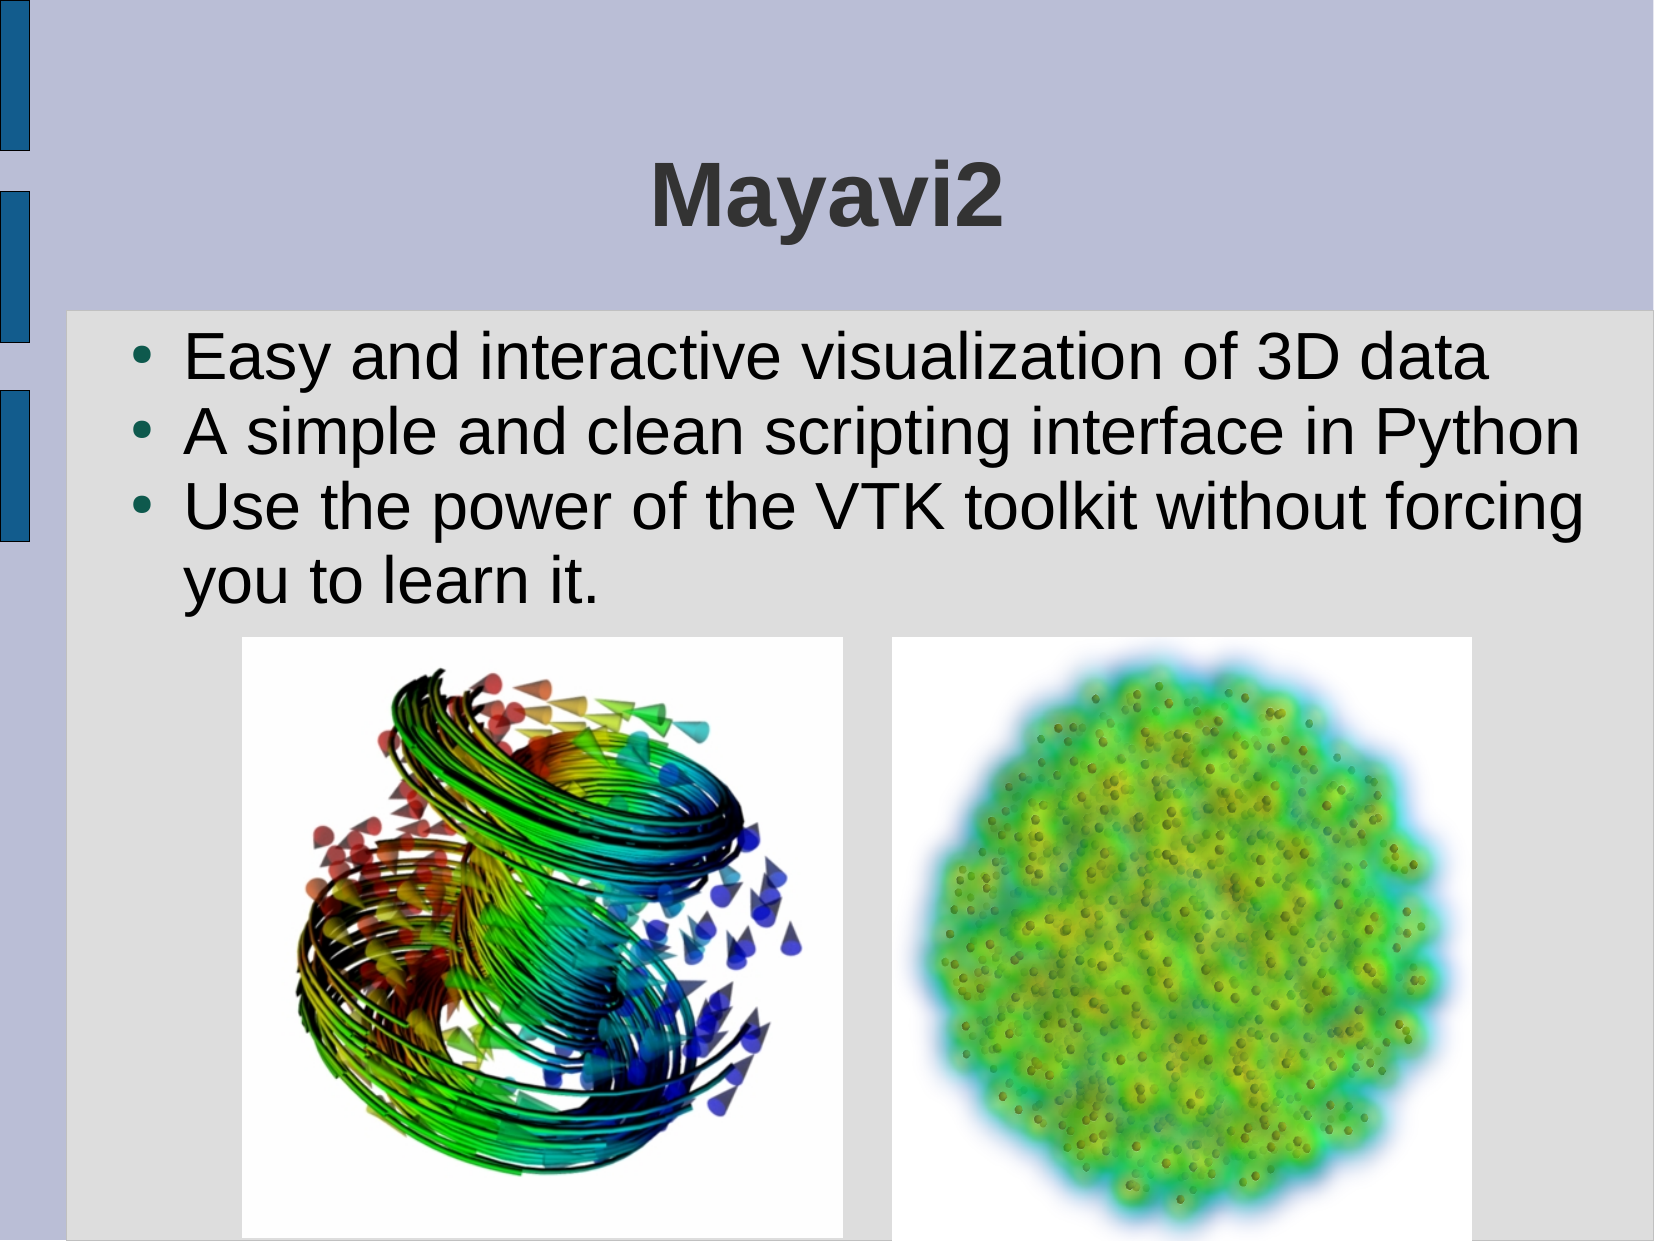

# Mayavi2
Easy and interactive visualization of 3D data
A simple and clean scripting interface in Python
Use the power of the VTK toolkit without forcing you to learn it.